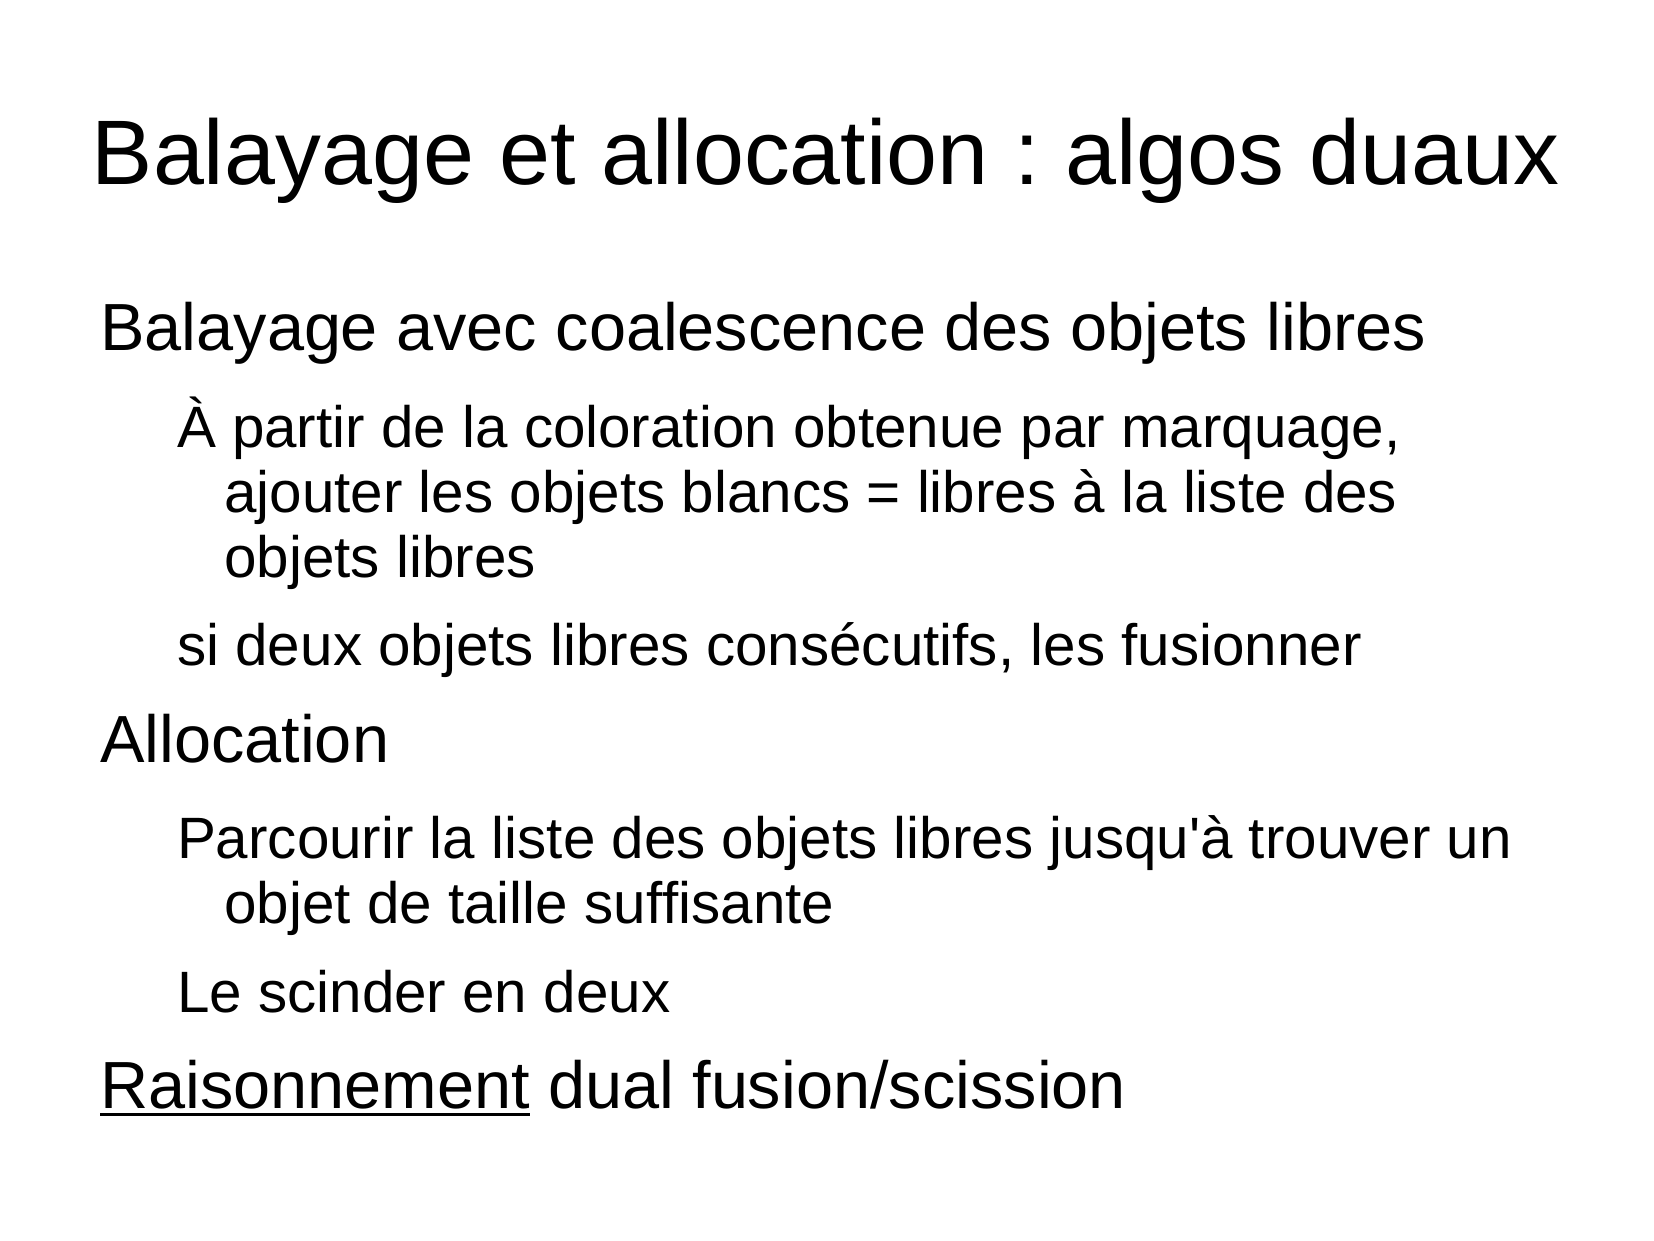

# Balayage et allocation : algos duaux
Balayage avec coalescence des objets libres
À partir de la coloration obtenue par marquage, ajouter les objets blancs = libres à la liste des objets libres
si deux objets libres consécutifs, les fusionner
Allocation
Parcourir la liste des objets libres jusqu'à trouver un objet de taille suffisante
Le scinder en deux
Raisonnement dual fusion/scission